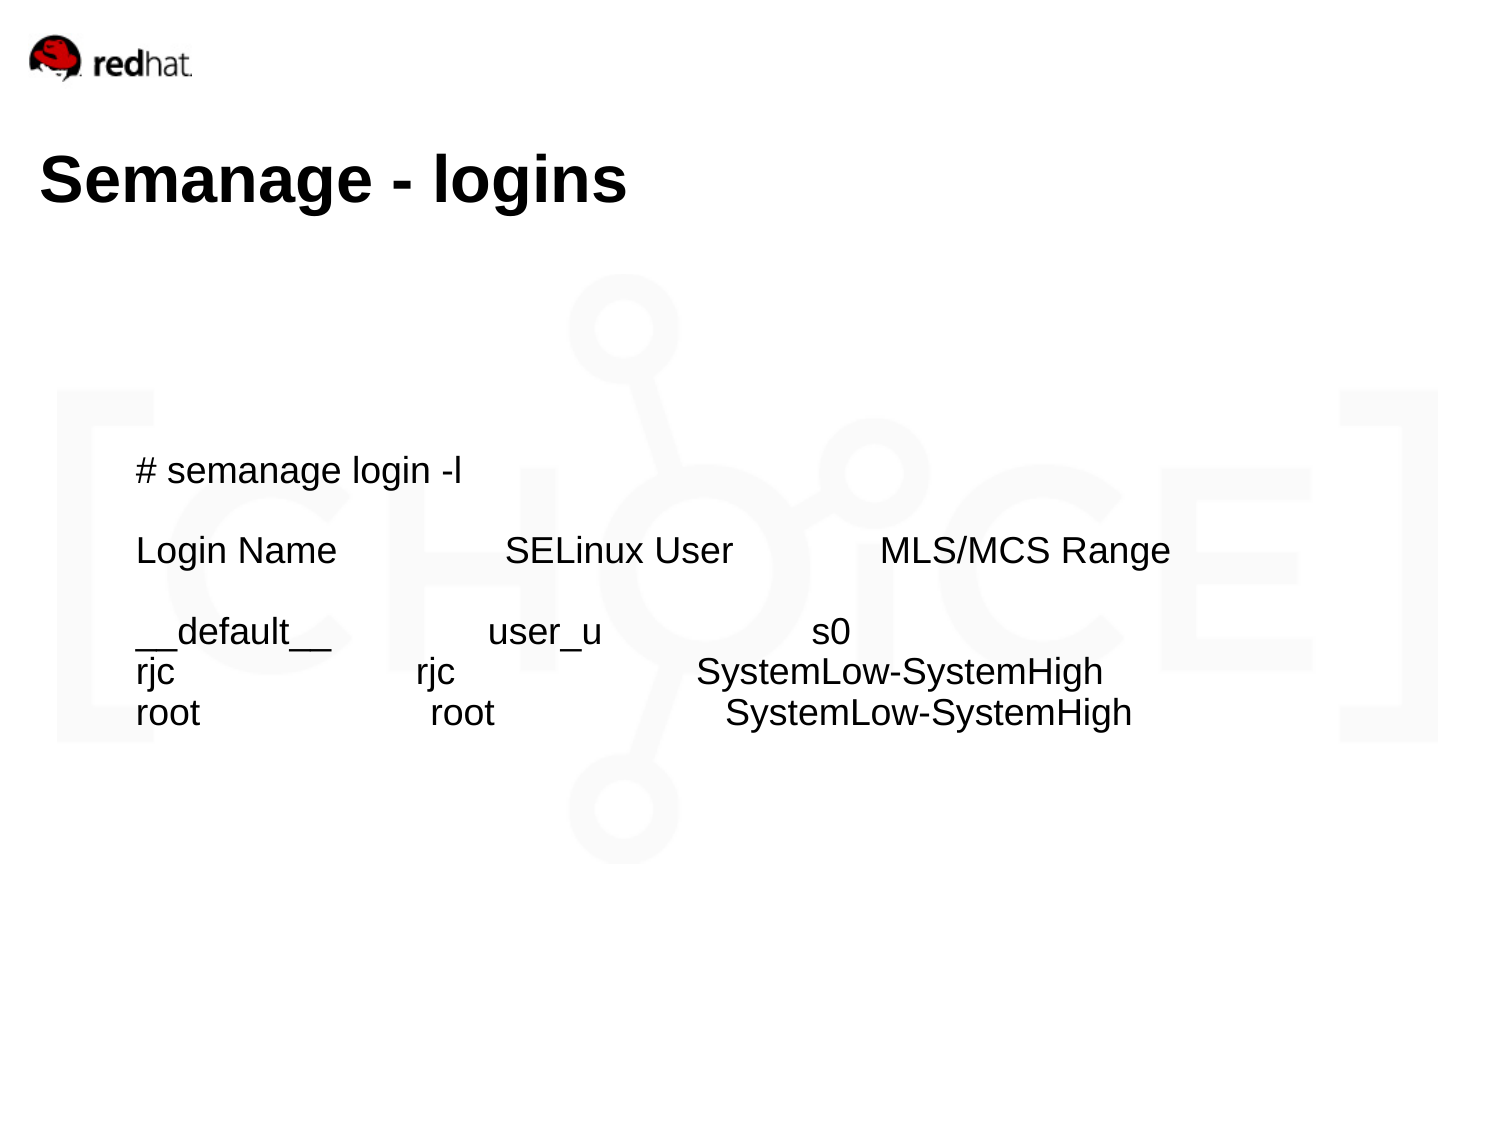

# Semanage - logins
# semanage login -l
Login Name SELinux User MLS/MCS Range
__default__ user_u s0
rjc rjc SystemLow-SystemHigh
root root SystemLow-SystemHigh